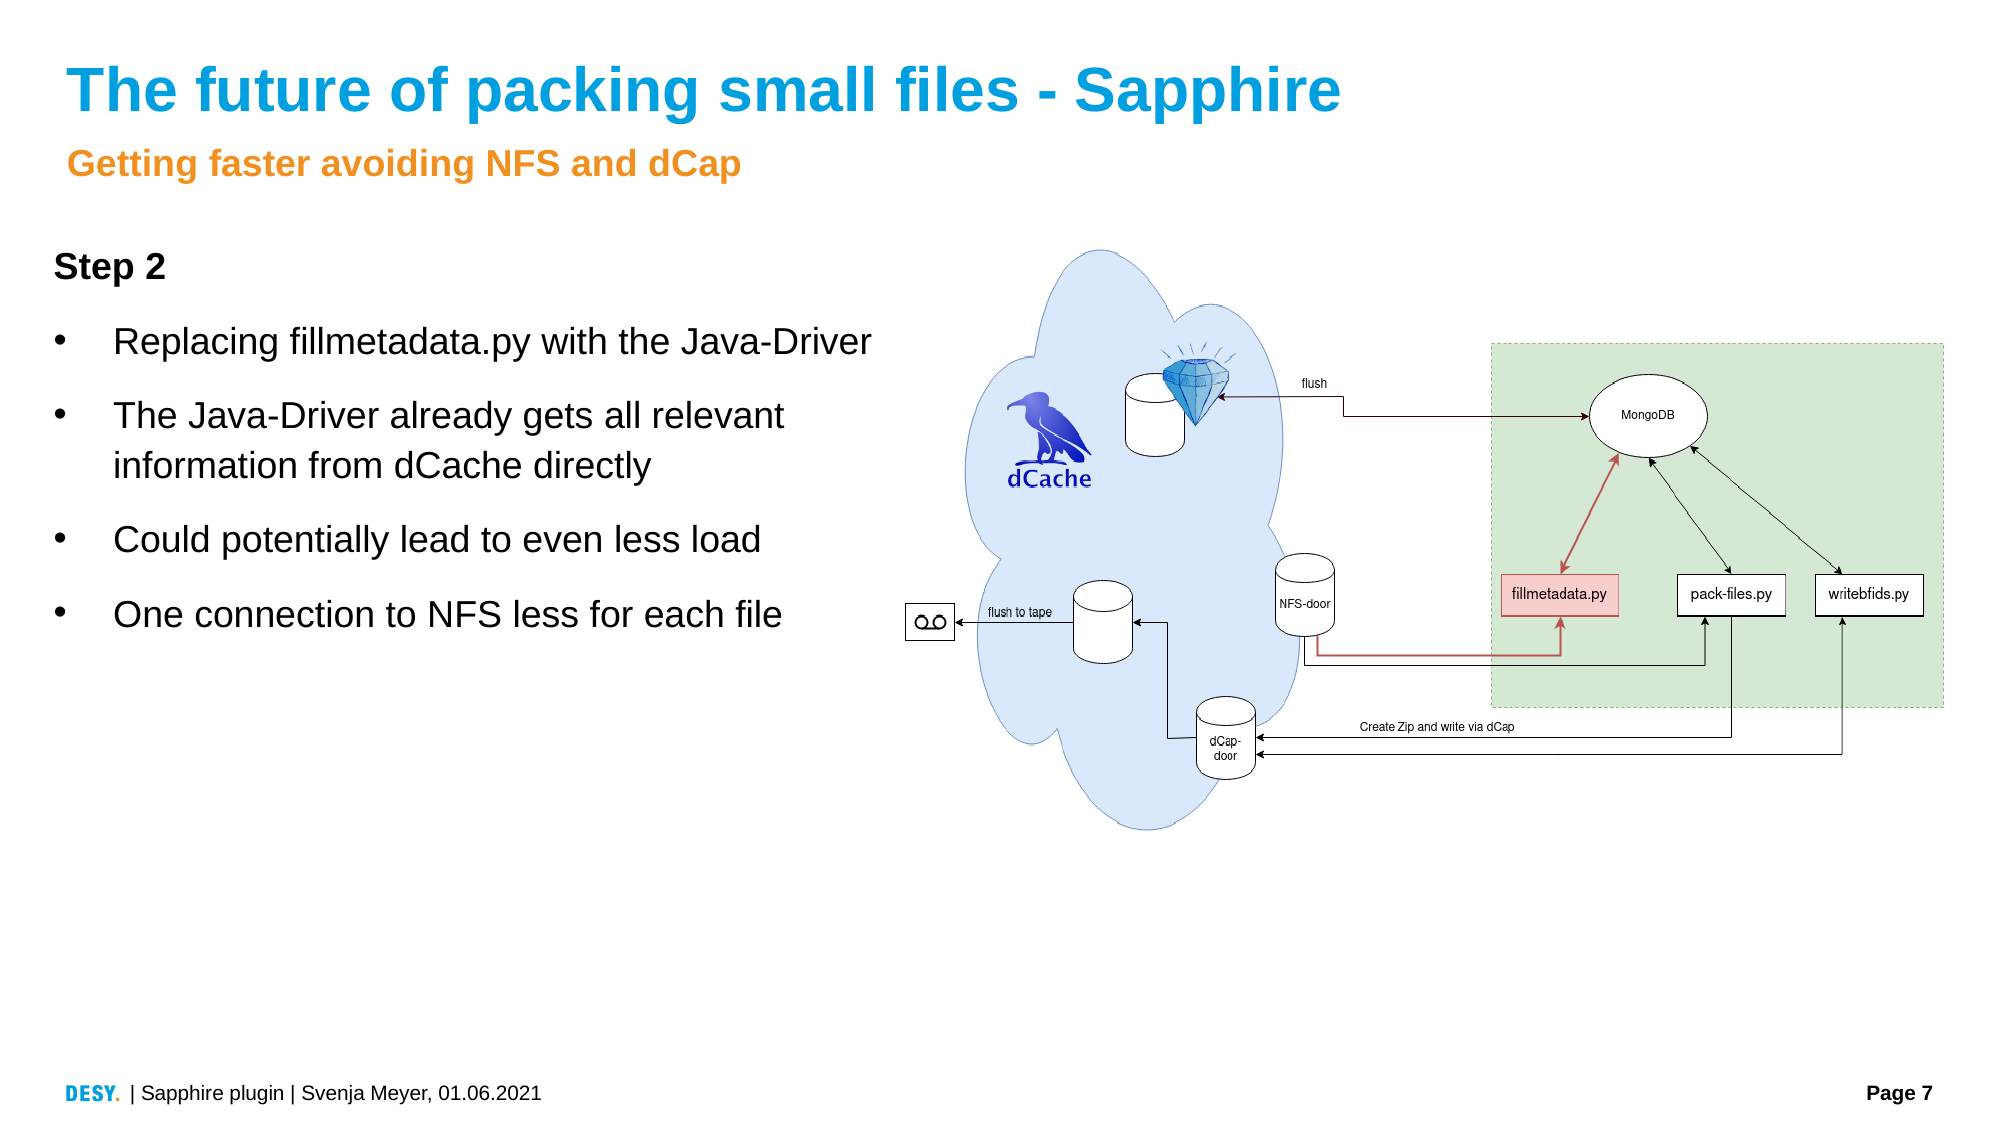

# The future of packing small files - Sapphire
Getting faster avoiding NFS and dCap
Step 2
Replacing fillmetadata.py with the Java-Driver
The Java-Driver already gets all relevant information from dCache directly
Could potentially lead to even less load
One connection to NFS less for each file
| Sapphire plugin | Svenja Meyer, 01.06.2021